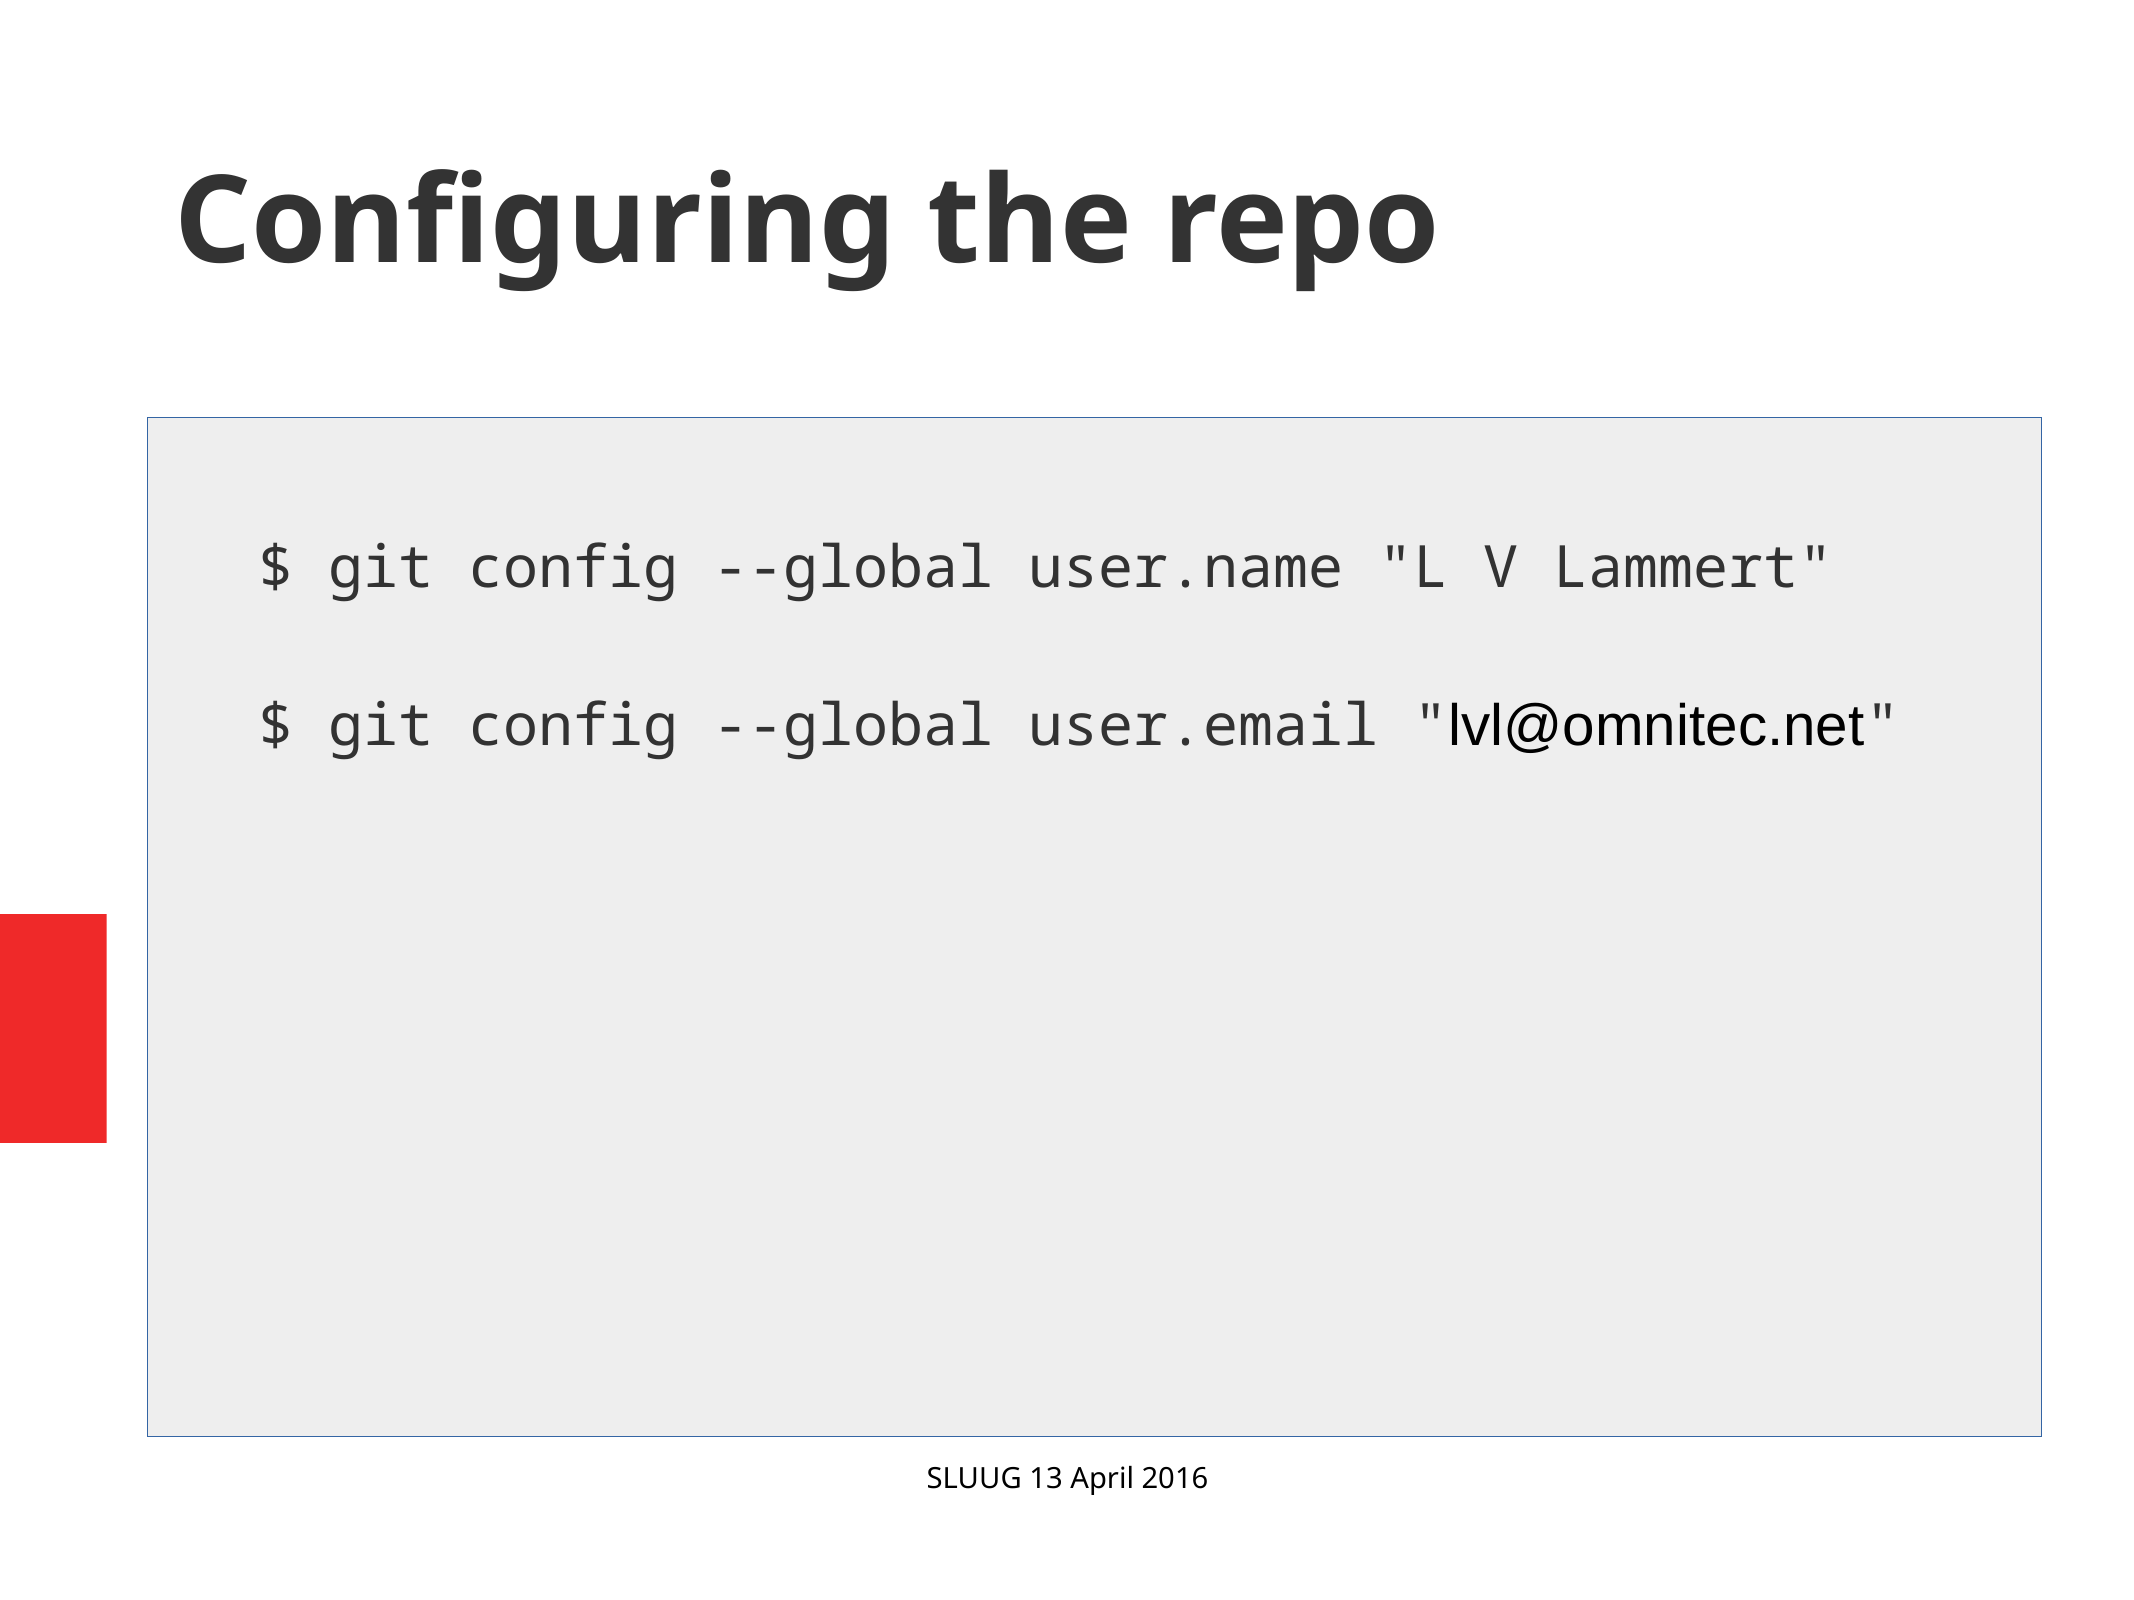

# Configuring the repo
$ git config --global user.name "L V Lammert"
$ git config --global user.email "lvl@omnitec.net"